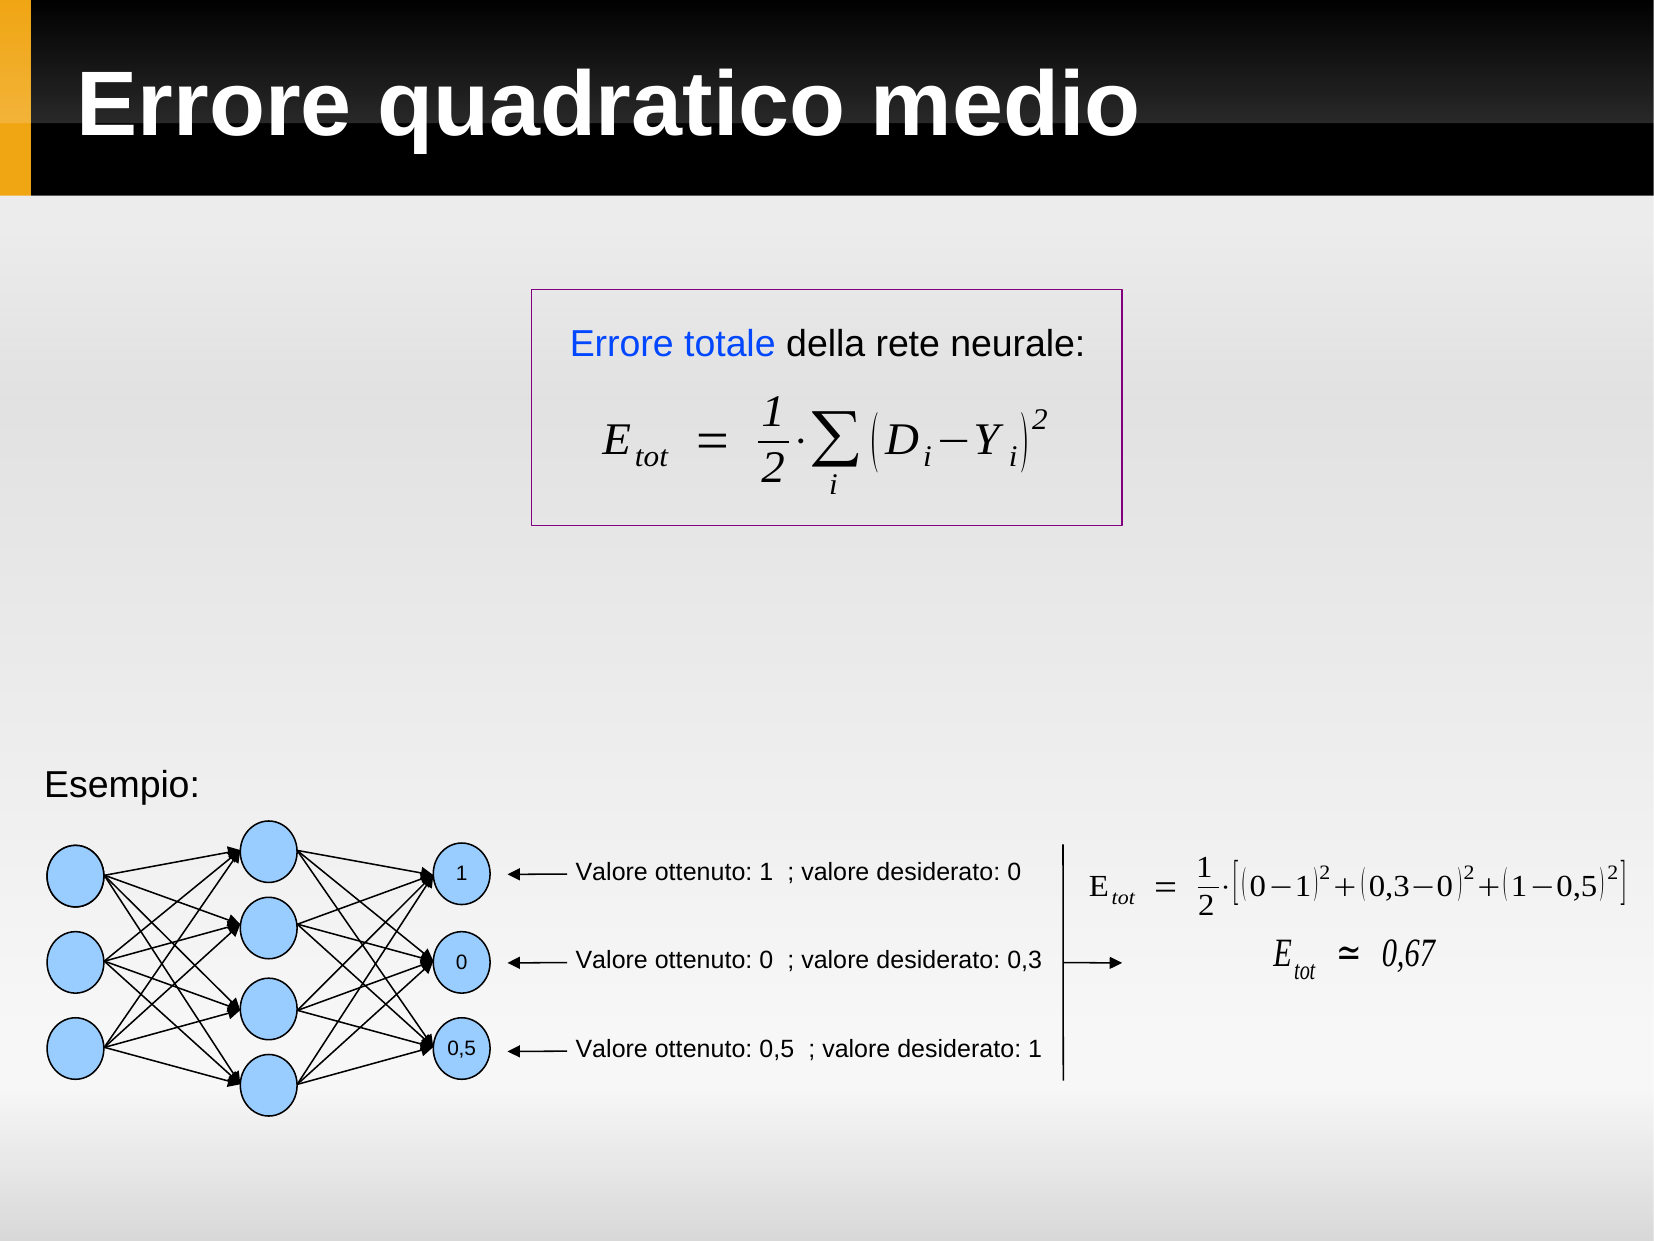

# Errore quadratico medio
Errore totale della rete neurale:
Esempio:
1
Valore ottenuto: 1 ; valore desiderato: 0
0
Valore ottenuto: 0 ; valore desiderato: 0,3
0,5
Valore ottenuto: 0,5 ; valore desiderato: 1